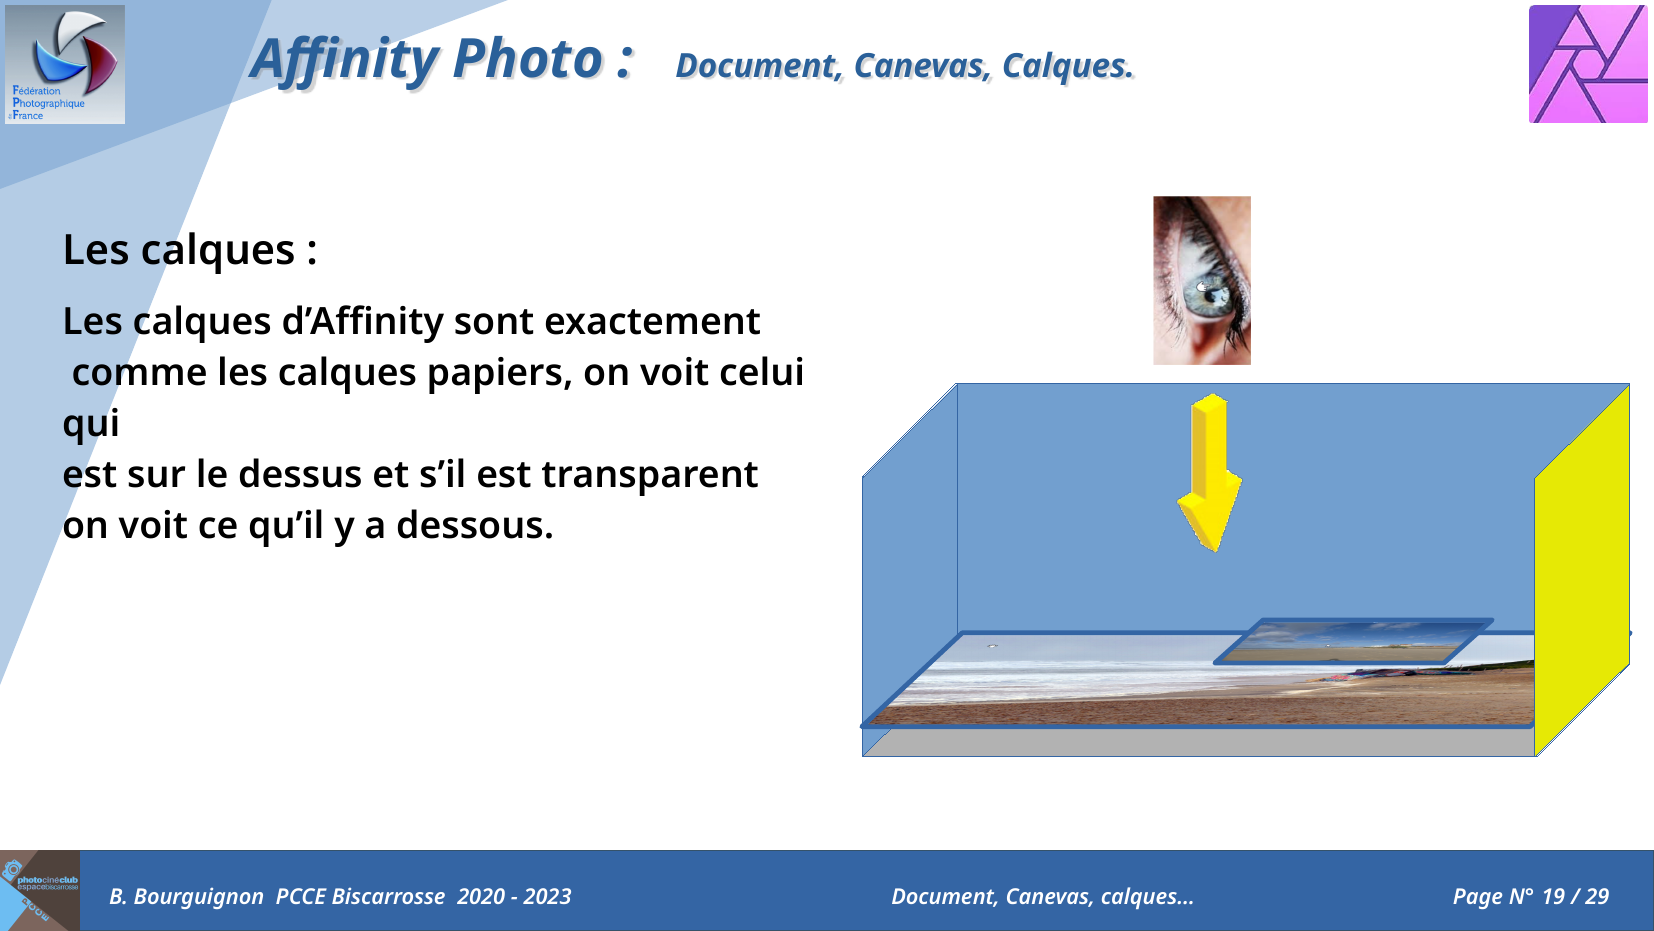

Les calques :
Les calques d’Affinity sont exactement
 comme les calques papiers, on voit celui qui
est sur le dessus et s’il est transparent on voit ce qu’il y a dessous.